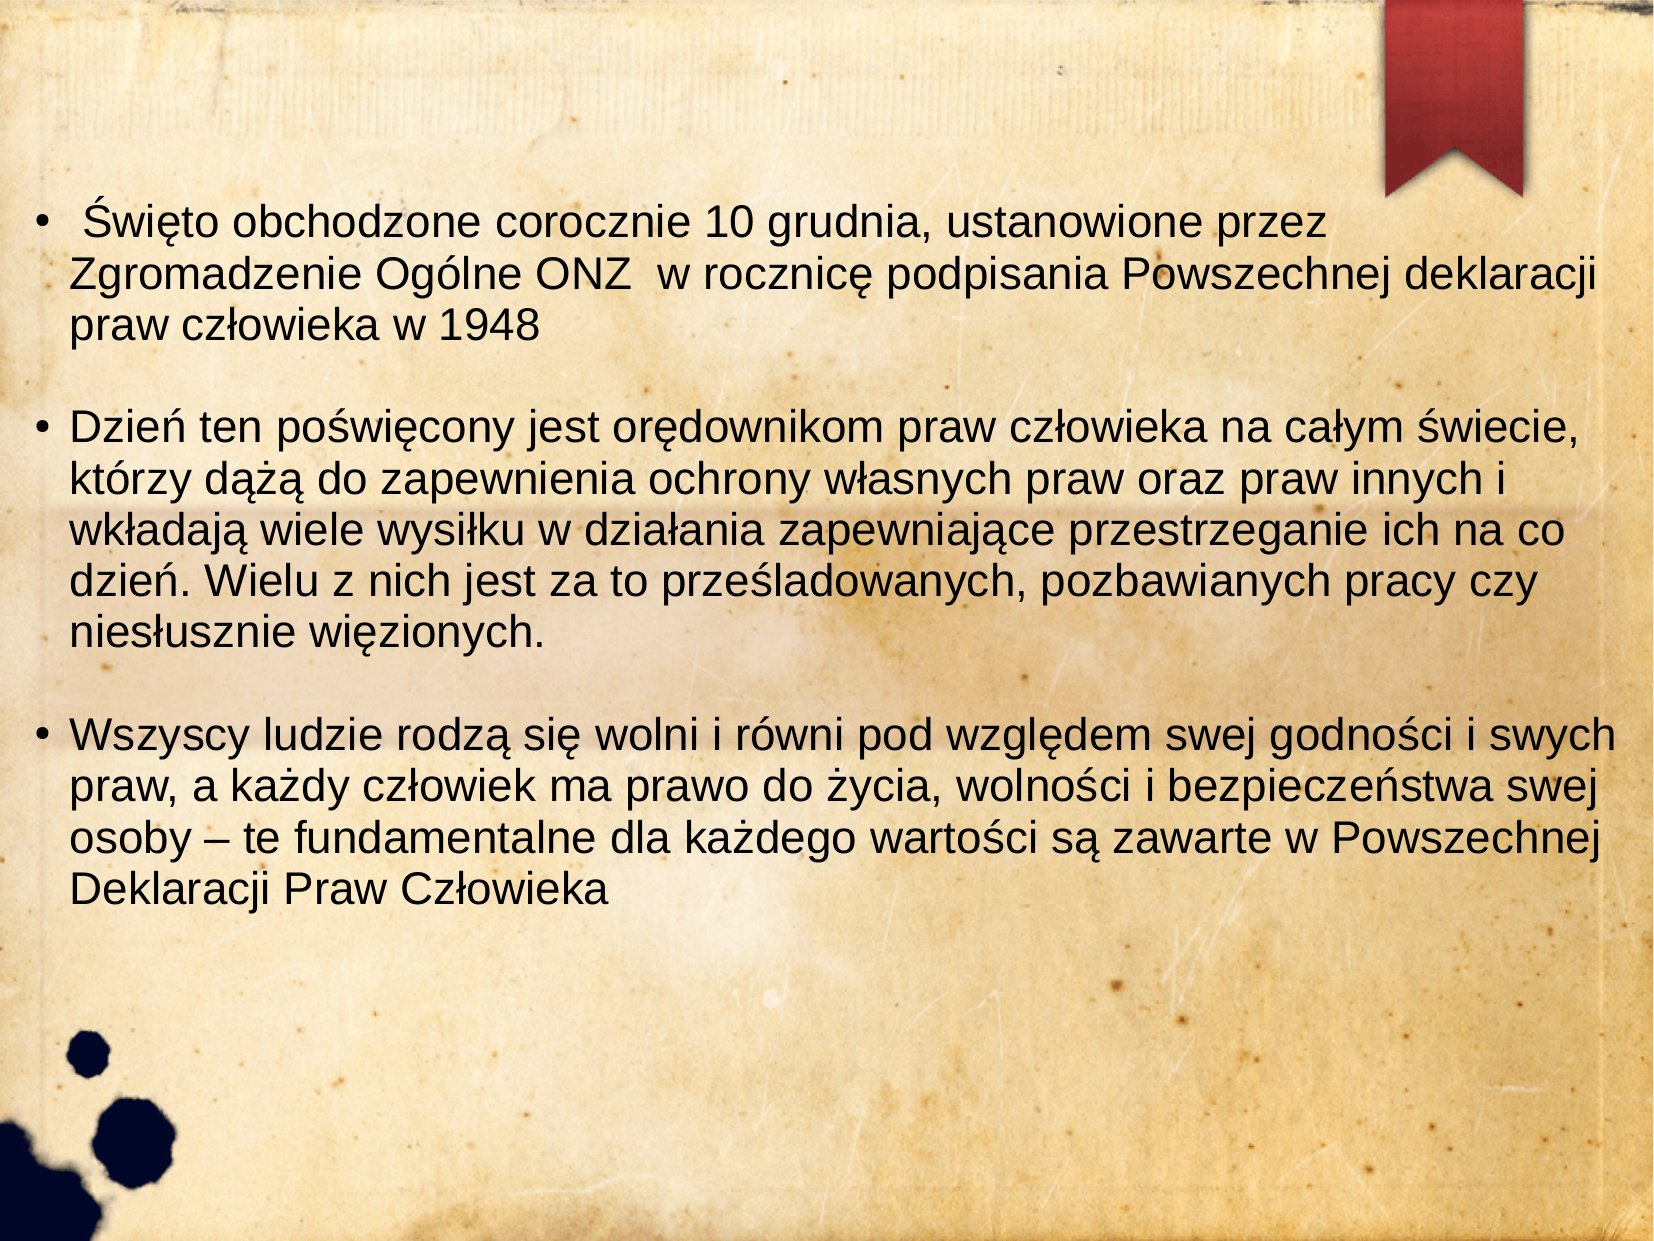

Święto obchodzone corocznie 10 grudnia, ustanowione przez Zgromadzenie Ogólne ONZ w rocznicę podpisania Powszechnej deklaracji praw człowieka w 1948
Dzień ten poświęcony jest orędownikom praw człowieka na całym świecie, którzy dążą do zapewnienia ochrony własnych praw oraz praw innych i wkładają wiele wysiłku w działania zapewniające przestrzeganie ich na co dzień. Wielu z nich jest za to prześladowanych, pozbawianych pracy czy niesłusznie więzionych.
Wszyscy ludzie rodzą się wolni i równi pod względem swej godności i swych praw, a każdy człowiek ma prawo do życia, wolności i bezpieczeństwa swej osoby – te fundamentalne dla każdego wartości są zawarte w Powszechnej Deklaracji Praw Człowieka